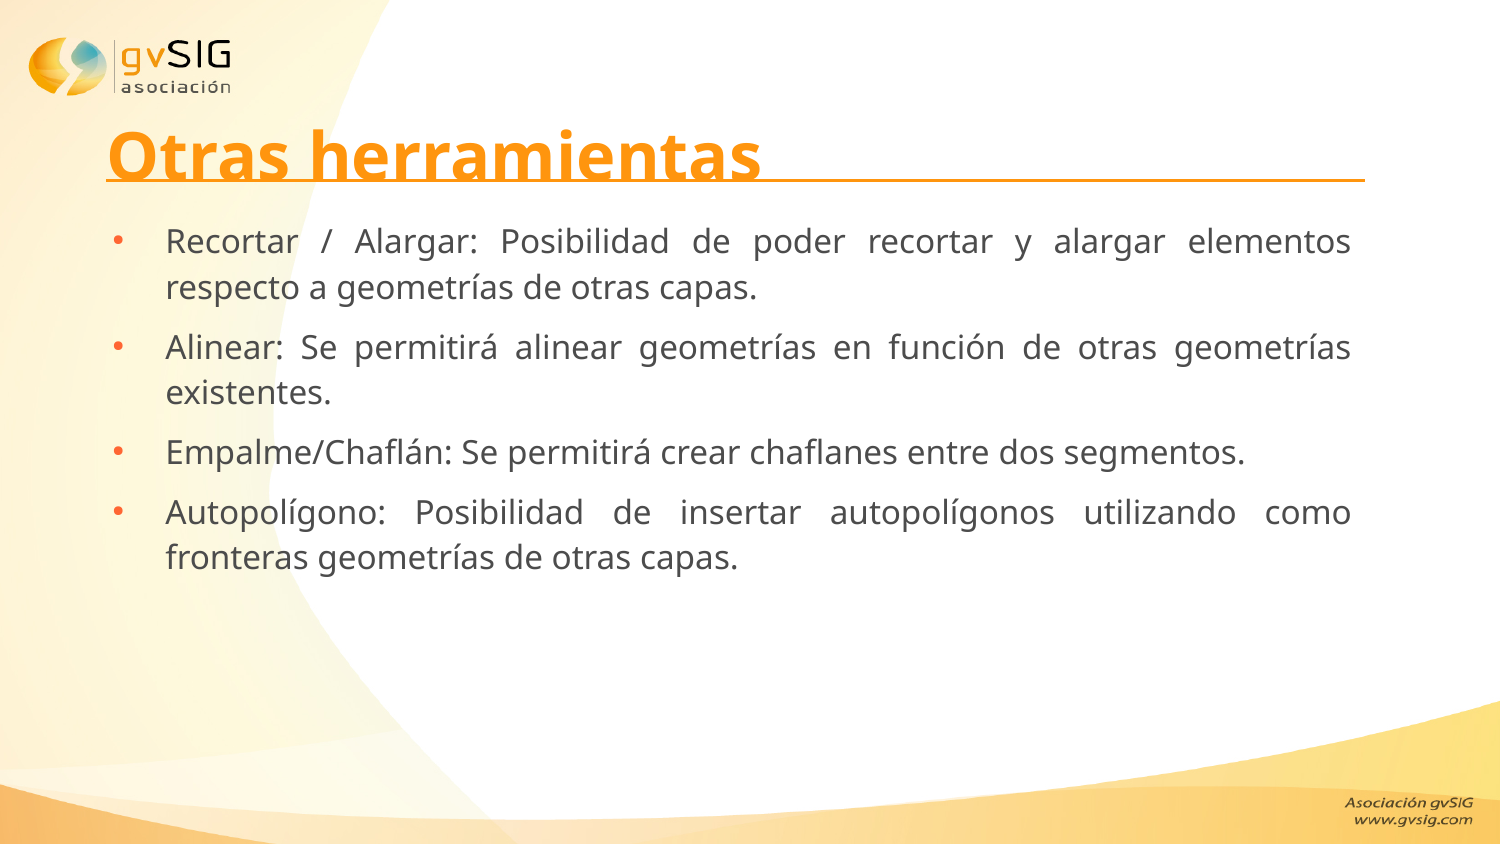

# Otras herramientas
Recortar / Alargar: Posibilidad de poder recortar y alargar elementos respecto a geometrías de otras capas.
Alinear: Se permitirá alinear geometrías en función de otras geometrías existentes.
Empalme/Chaflán: Se permitirá crear chaflanes entre dos segmentos.
Autopolígono: Posibilidad de insertar autopolígonos utilizando como fronteras geometrías de otras capas.